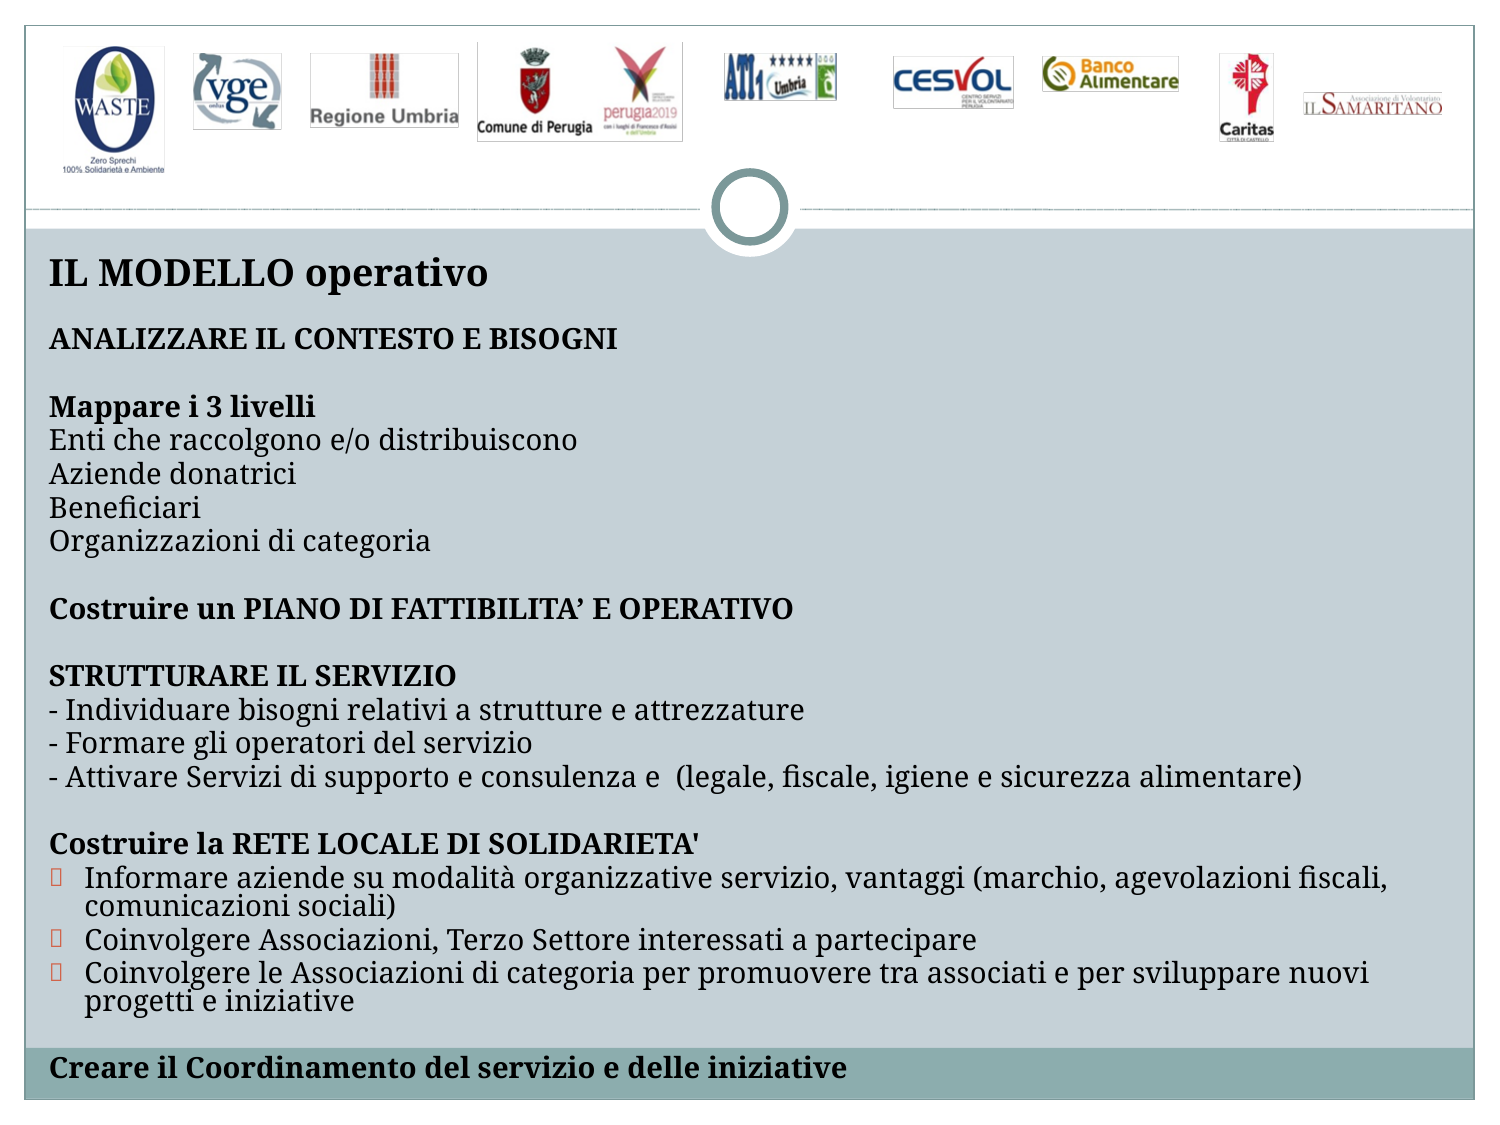

IL MODELLO operativo
ANALIZZARE IL CONTESTO E BISOGNI
Mappare i 3 livelli
Enti che raccolgono e/o distribuiscono
Aziende donatrici
Beneficiari
Organizzazioni di categoria
Costruire un PIANO DI FATTIBILITA’ E OPERATIVO
STRUTTURARE IL SERVIZIO
- Individuare bisogni relativi a strutture e attrezzature
- Formare gli operatori del servizio
- Attivare Servizi di supporto e consulenza e (legale, fiscale, igiene e sicurezza alimentare)
Costruire la RETE LOCALE DI SOLIDARIETA'
Informare aziende su modalità organizzative servizio, vantaggi (marchio, agevolazioni fiscali, comunicazioni sociali)
Coinvolgere Associazioni, Terzo Settore interessati a partecipare
Coinvolgere le Associazioni di categoria per promuovere tra associati e per sviluppare nuovi progetti e iniziative
Creare il Coordinamento del servizio e delle iniziative